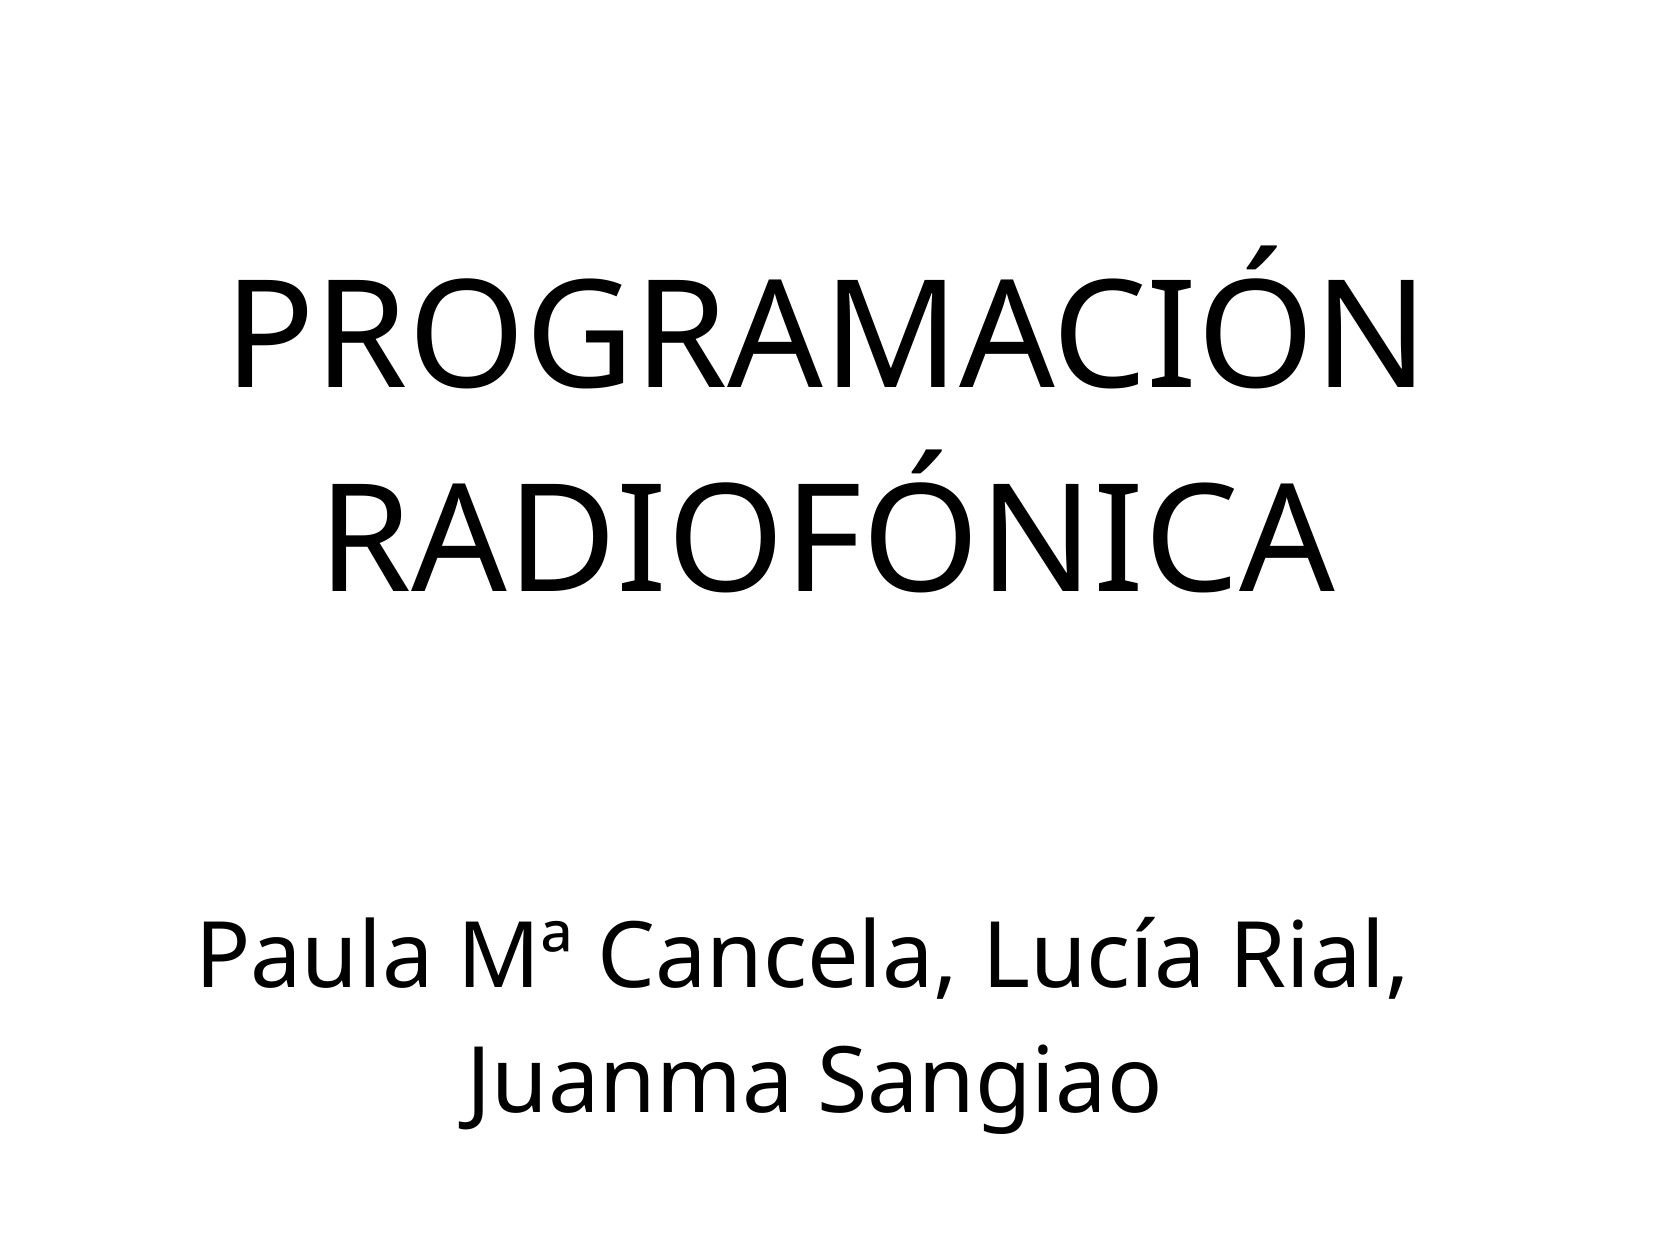

PROGRAMACIÓN RADIOFÓNICA
# Paula Mª Cancela, Lucía Rial, Juanma Sangiao